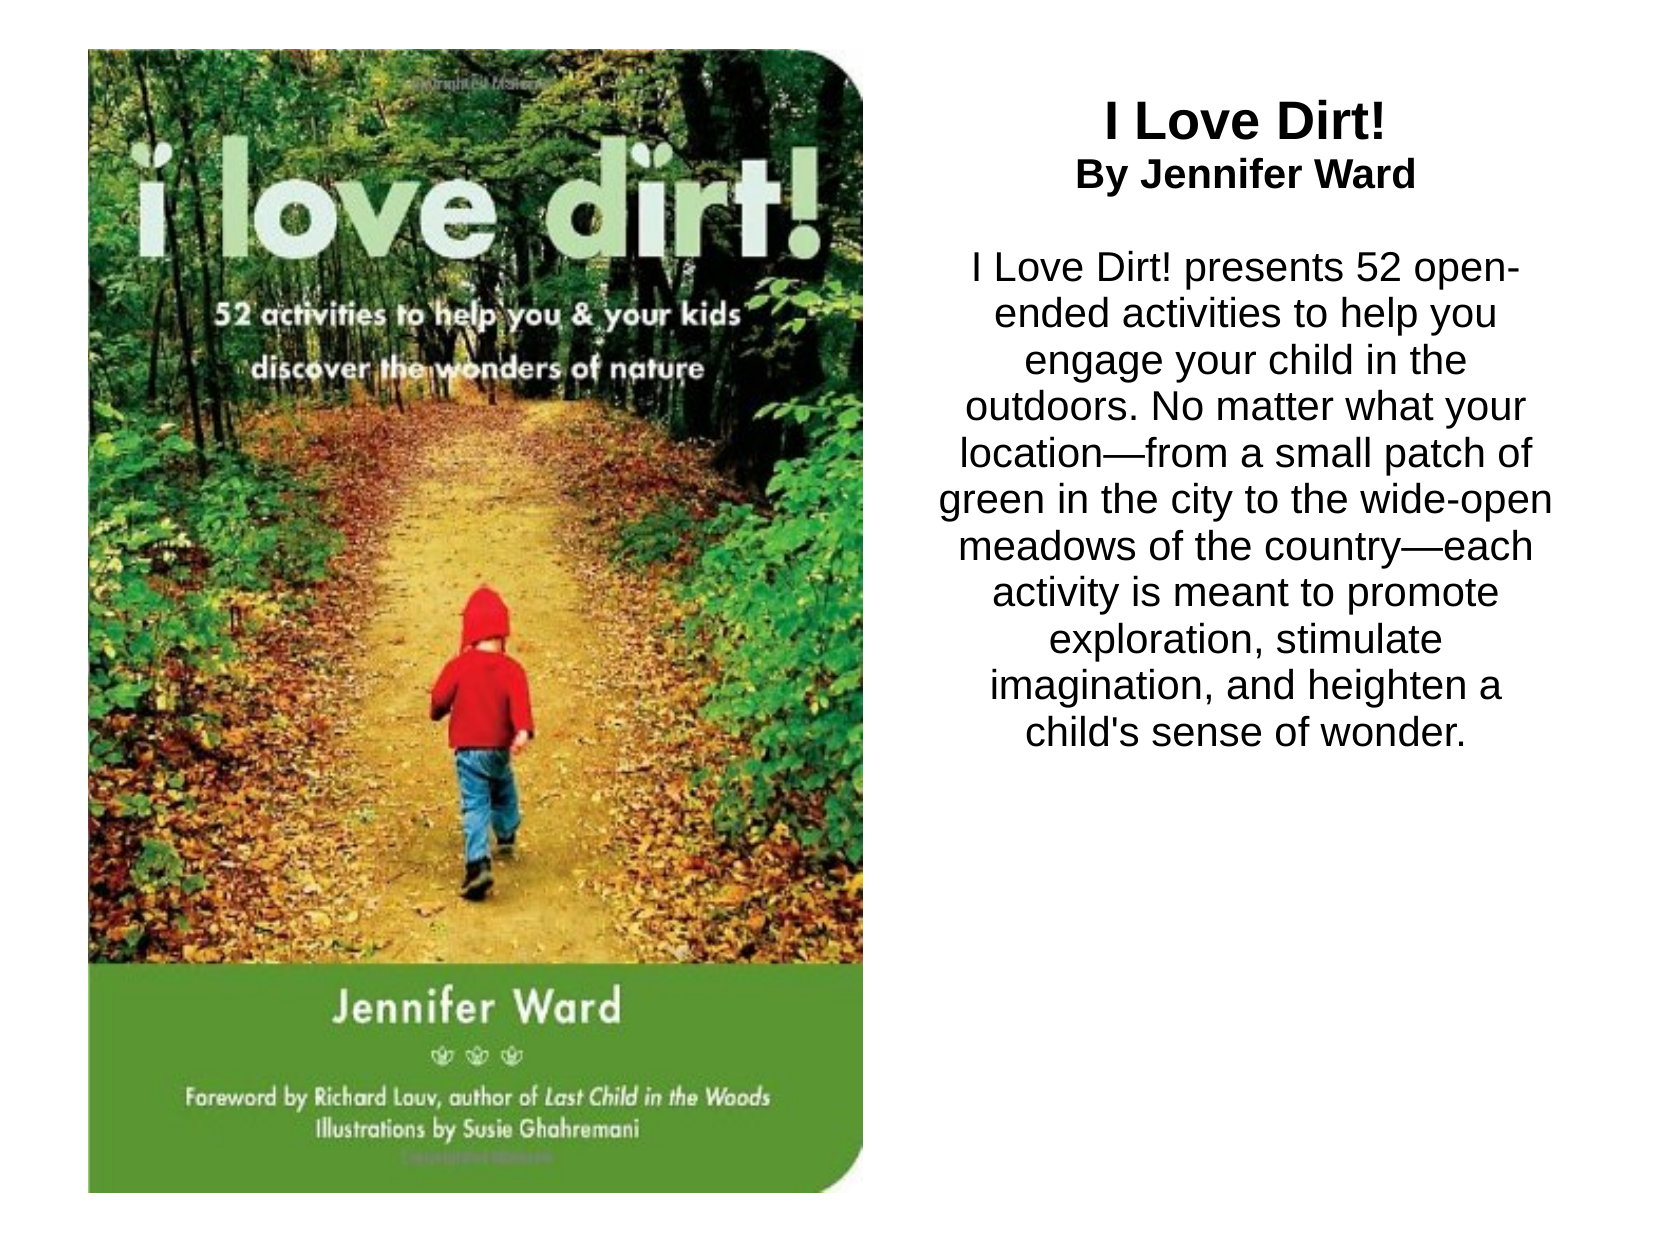

I Love Dirt!
By Jennifer Ward
I Love Dirt! presents 52 open-ended activities to help you engage your child in the outdoors. No matter what your location—from a small patch of green in the city to the wide-open meadows of the country—each activity is meant to promote exploration, stimulate imagination, and heighten a child's sense of wonder.